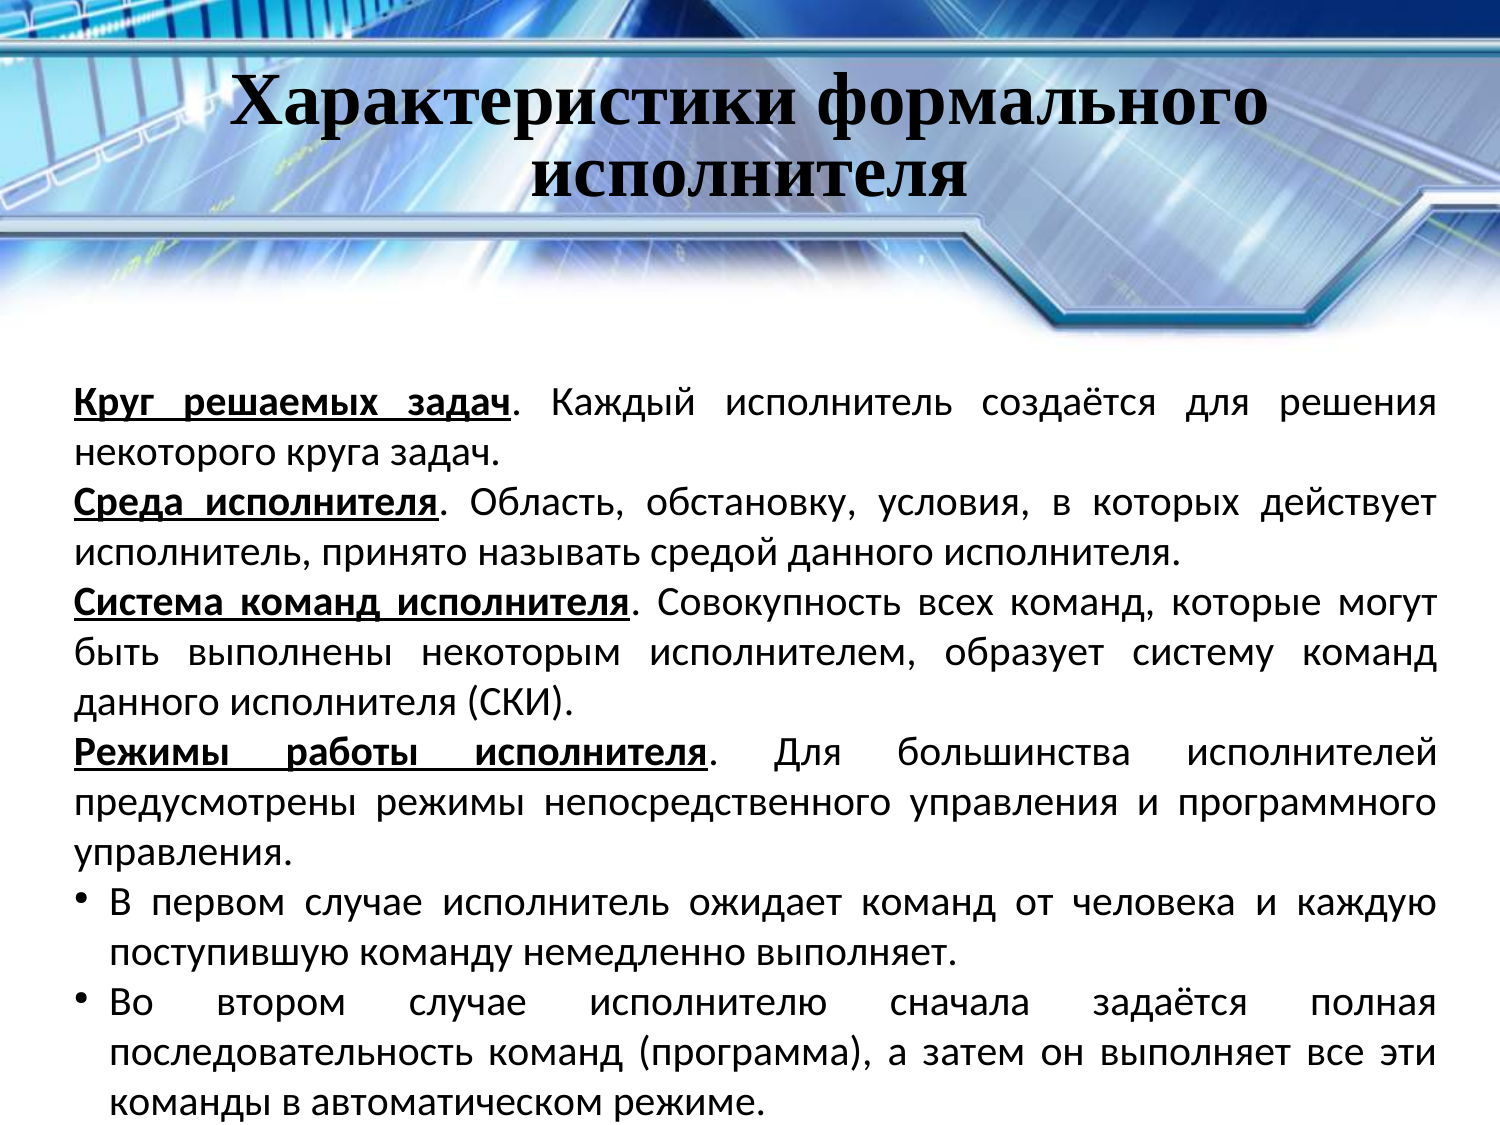

# Характеристики формального исполнителя
Круг решаемых задач. Каждый исполнитель создаётся для решения некоторого круга задач.
Среда исполнителя. Область, обстановку, условия, в которых действует исполнитель, принято называть средой данного исполнителя.
Система команд исполнителя. Совокупность всех команд, которые могут быть выполнены некоторым исполнителем, образует систему команд данного исполнителя (СКИ).
Режимы работы исполнителя. Для большинства исполнителей предусмотрены режимы непосредственного управления и программного управления.
В первом случае исполнитель ожидает команд от человека и каждую поступившую команду немедленно выполняет.
Во втором случае исполнителю сначала задаётся полная последовательность команд (программа), а затем он выполняет все эти команды в автоматическом режиме.